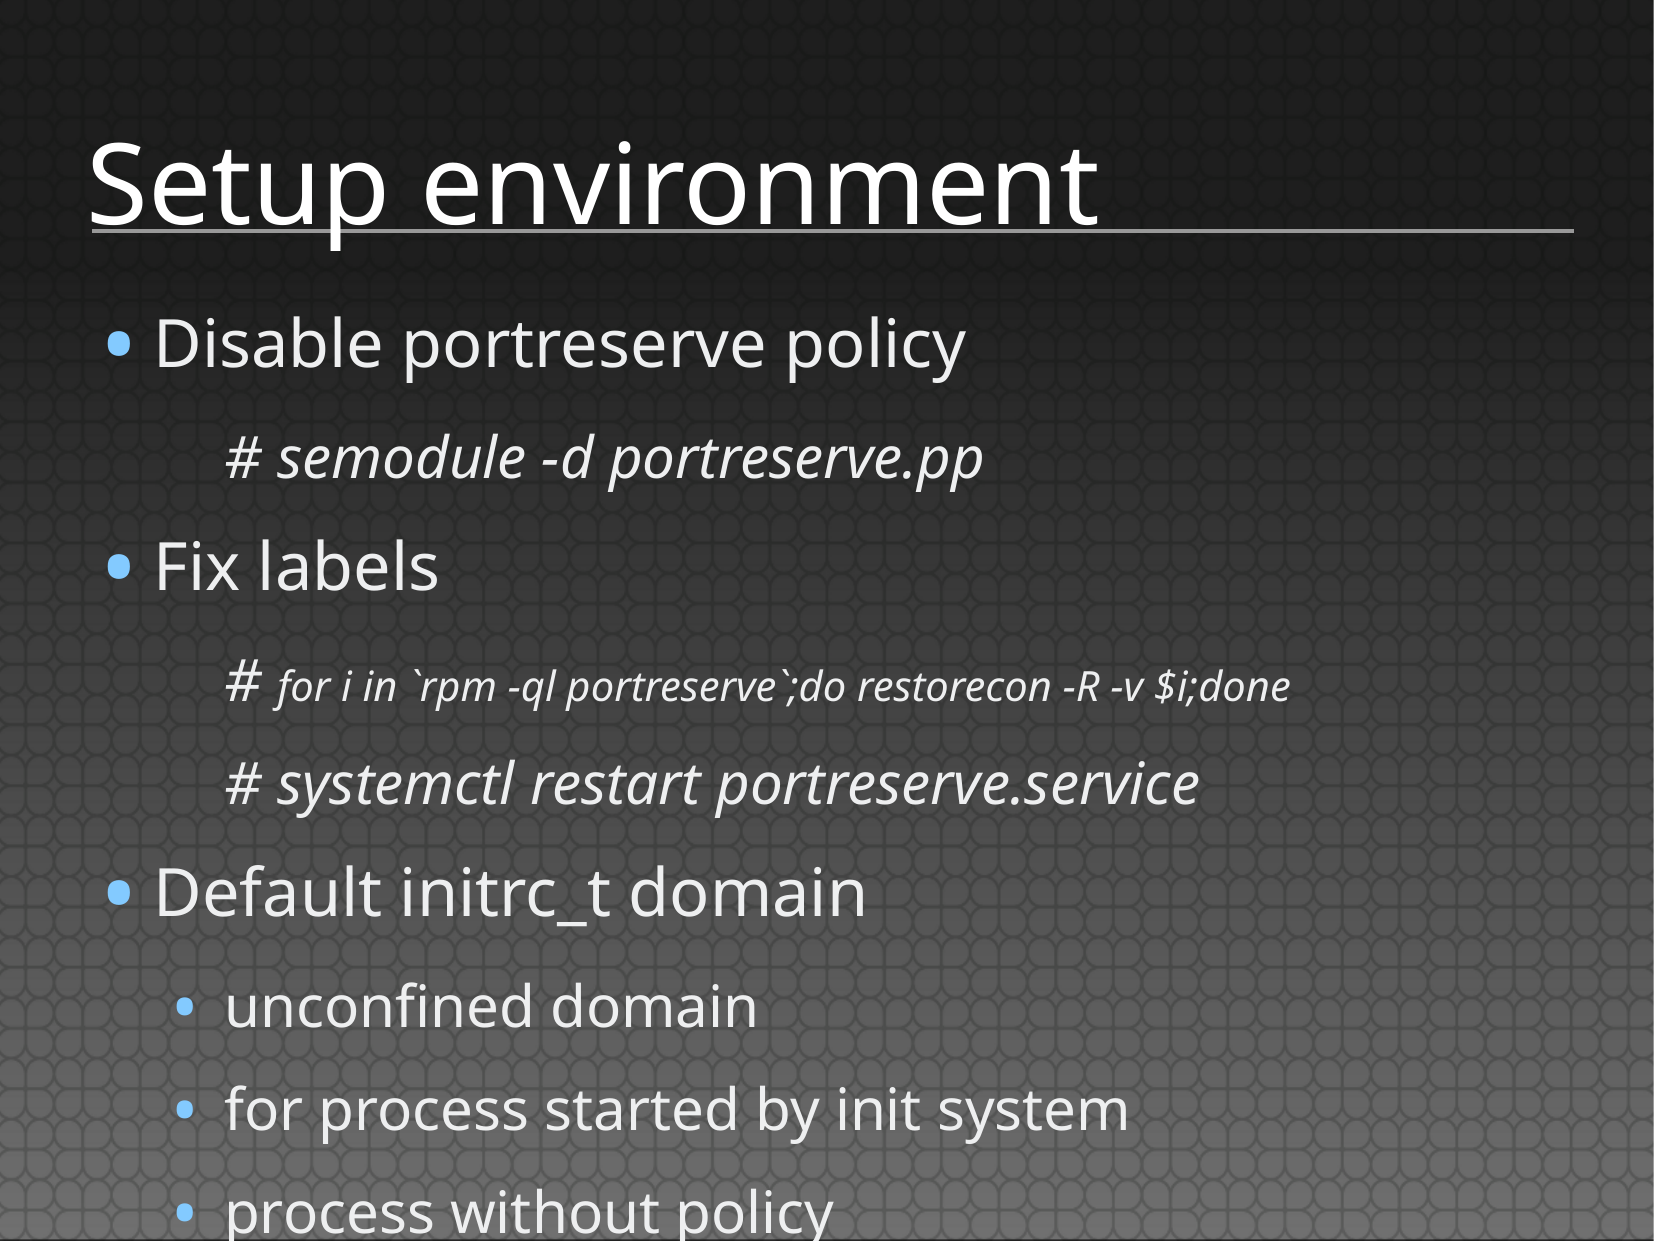

# Setup environment
Disable portreserve policy
# semodule -d portreserve.pp
Fix labels
# for i in `rpm -ql portreserve`;do restorecon -R -v $i;done
# systemctl restart portreserve.service
Default initrc_t domain
unconfined domain
for process started by init system
process without policy